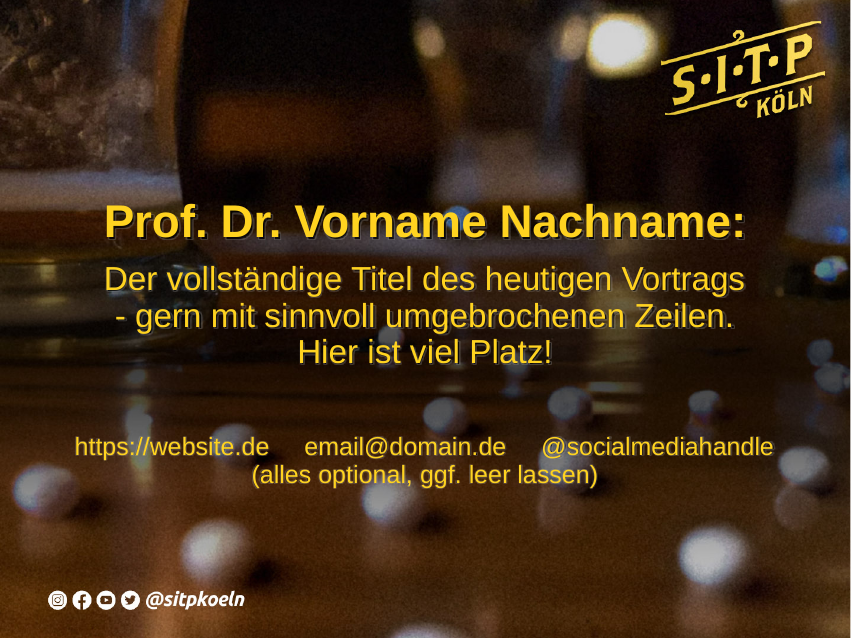

Prof. Dr. Vorname Nachname:
Der vollständige Titel des heutigen Vortrags
- gern mit sinnvoll umgebrochenen Zeilen.
Hier ist viel Platz!
https://website.de email@domain.de @socialmediahandle
(alles optional, ggf. leer lassen)